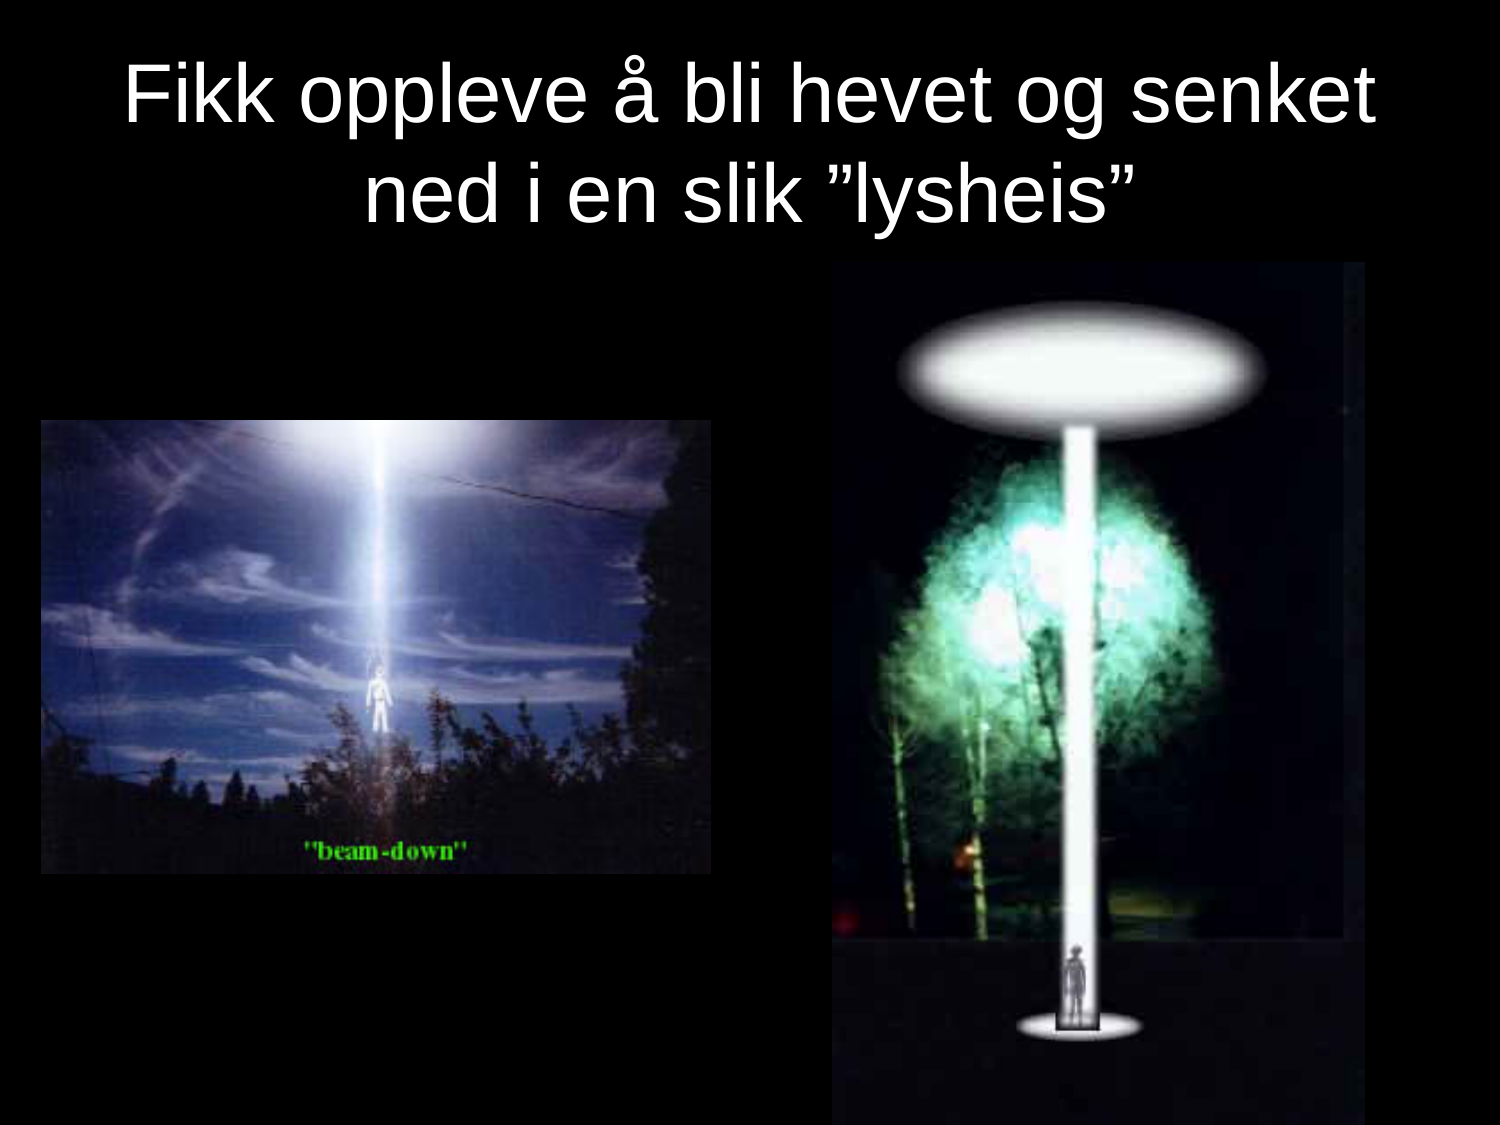

# Fikk oppleve å bli hevet og senket ned i en slik ”lysheis”